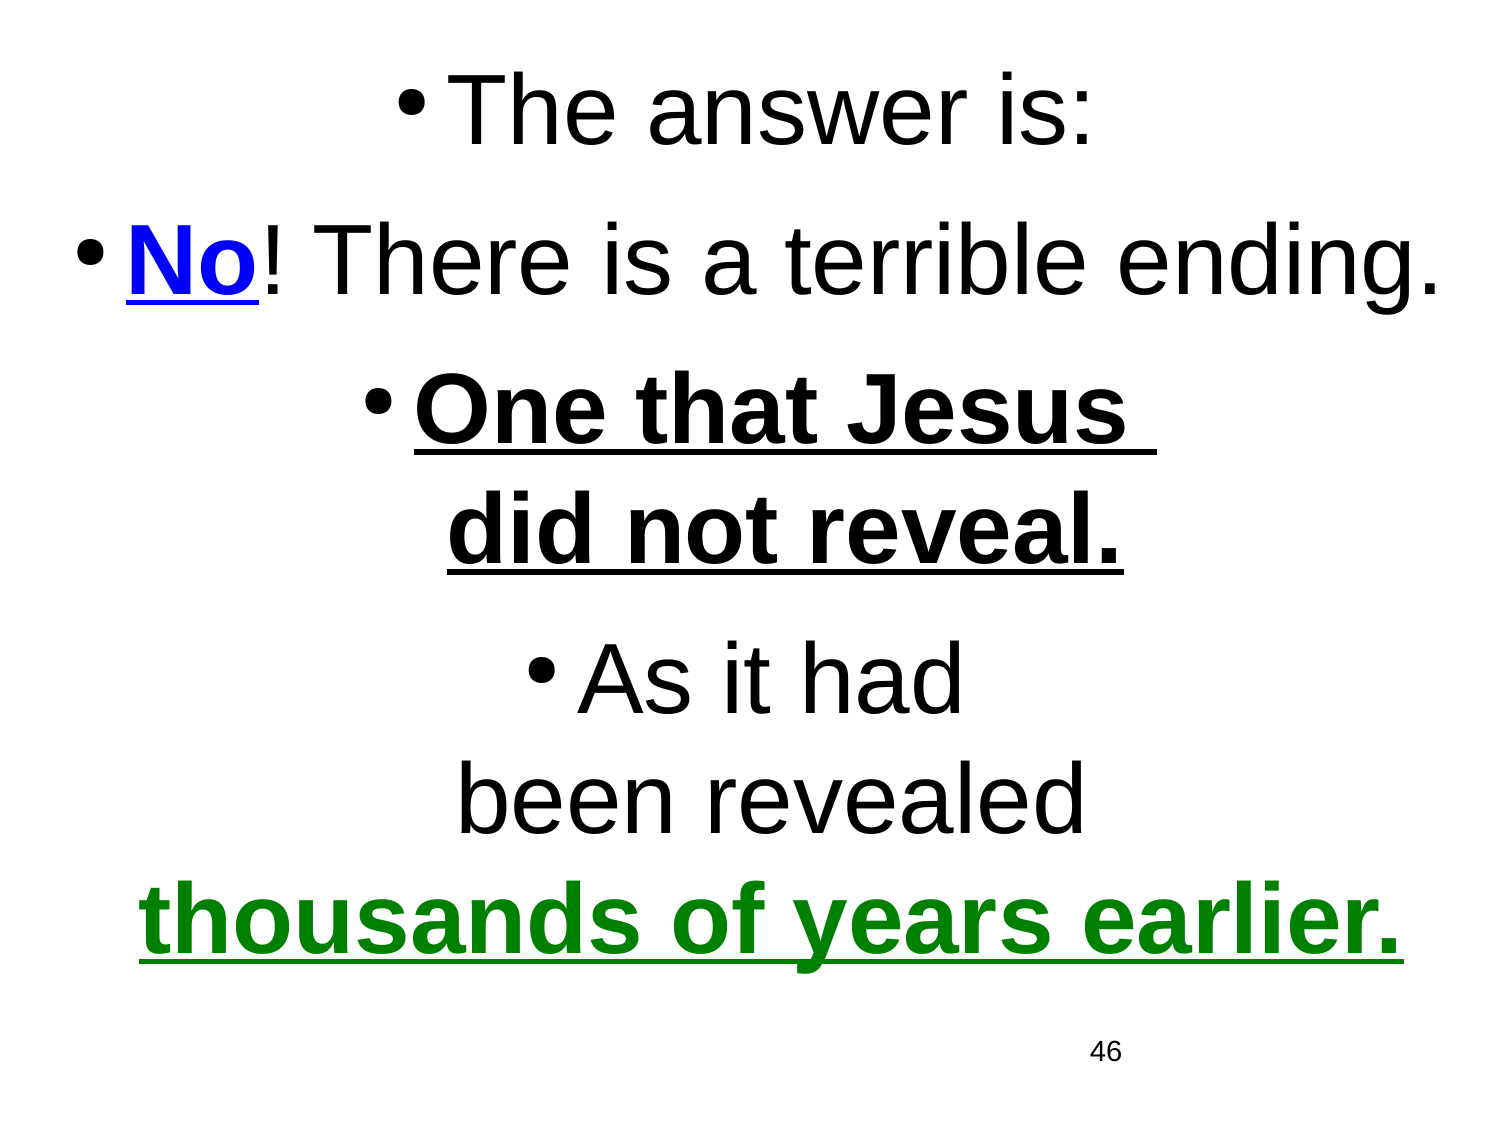

# The answer is:
No! There is a terrible ending.
One that Jesus
did not reveal.
As it had
been revealed
thousands of years earlier.
46